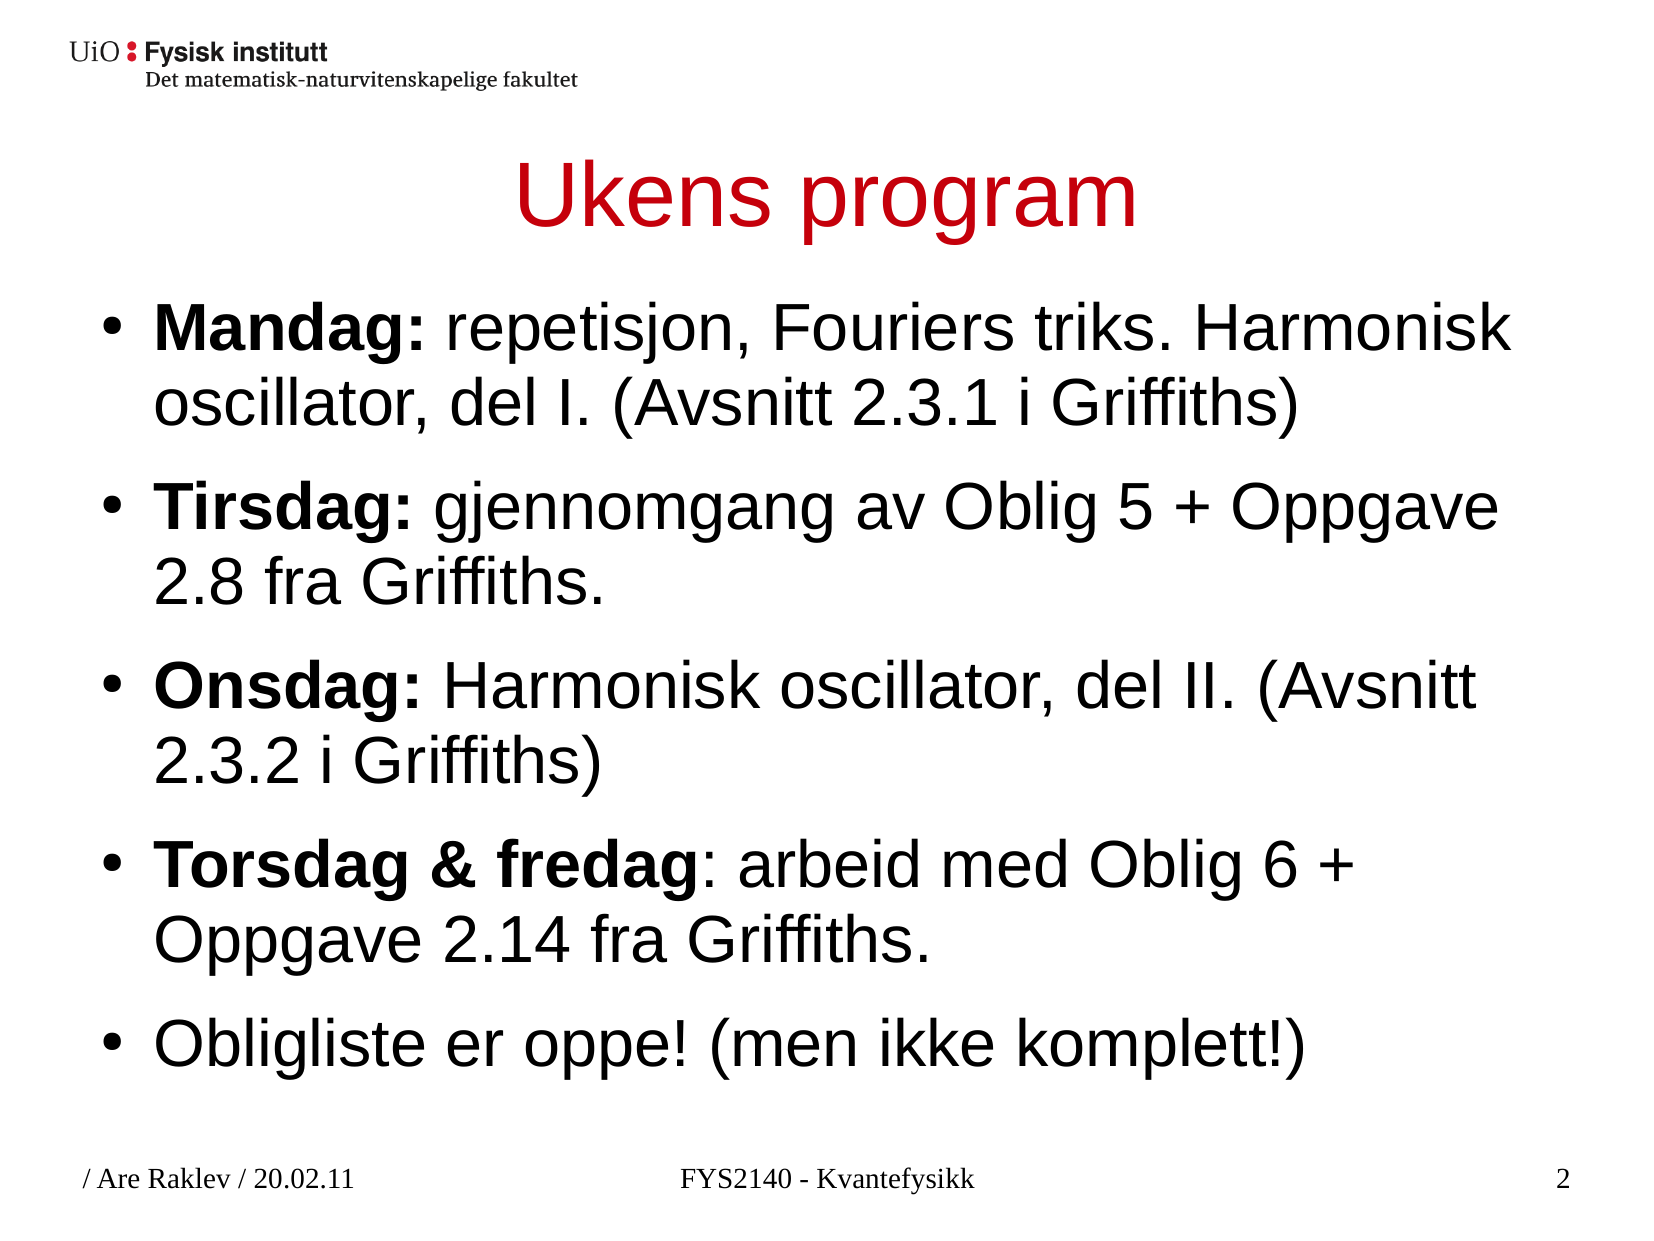

# Ukens program
Mandag: repetisjon, Fouriers triks. Harmonisk oscillator, del I. (Avsnitt 2.3.1 i Griffiths)
Tirsdag: gjennomgang av Oblig 5 + Oppgave 2.8 fra Griffiths.
Onsdag: Harmonisk oscillator, del II. (Avsnitt 2.3.2 i Griffiths)
Torsdag & fredag: arbeid med Oblig 6 + Oppgave 2.14 fra Griffiths.
Obligliste er oppe! (men ikke komplett!)
/ Are Raklev / 20.02.11
FYS2140 - Kvantefysikk
2